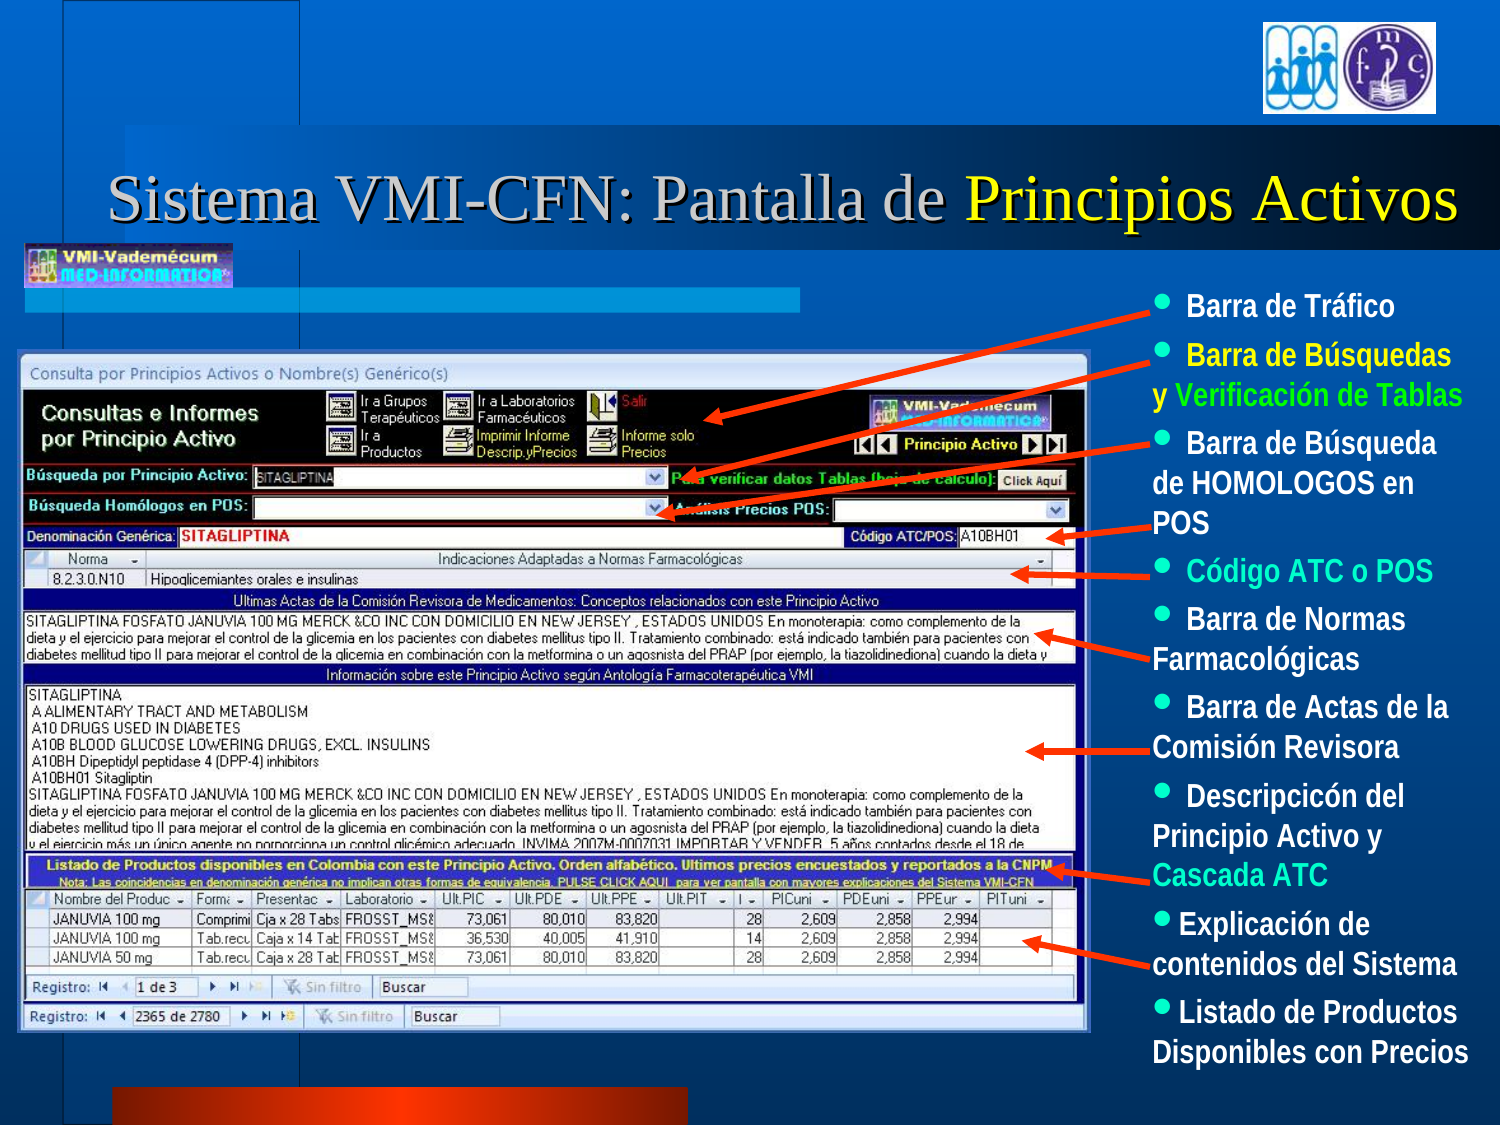

Sistema VMI-CFN: Pantalla de Principios Activos
 Barra de Tráfico
 Barra de Búsquedas y Verificación de Tablas
 Barra de Búsqueda de HOMOLOGOS en POS
 Código ATC o POS
 Barra de Normas Farmacológicas
 Barra de Actas de la Comisión Revisora
 Descripcicón del Principio Activo y Cascada ATC
Explicación de contenidos del Sistema
Listado de Productos Disponibles con Precios